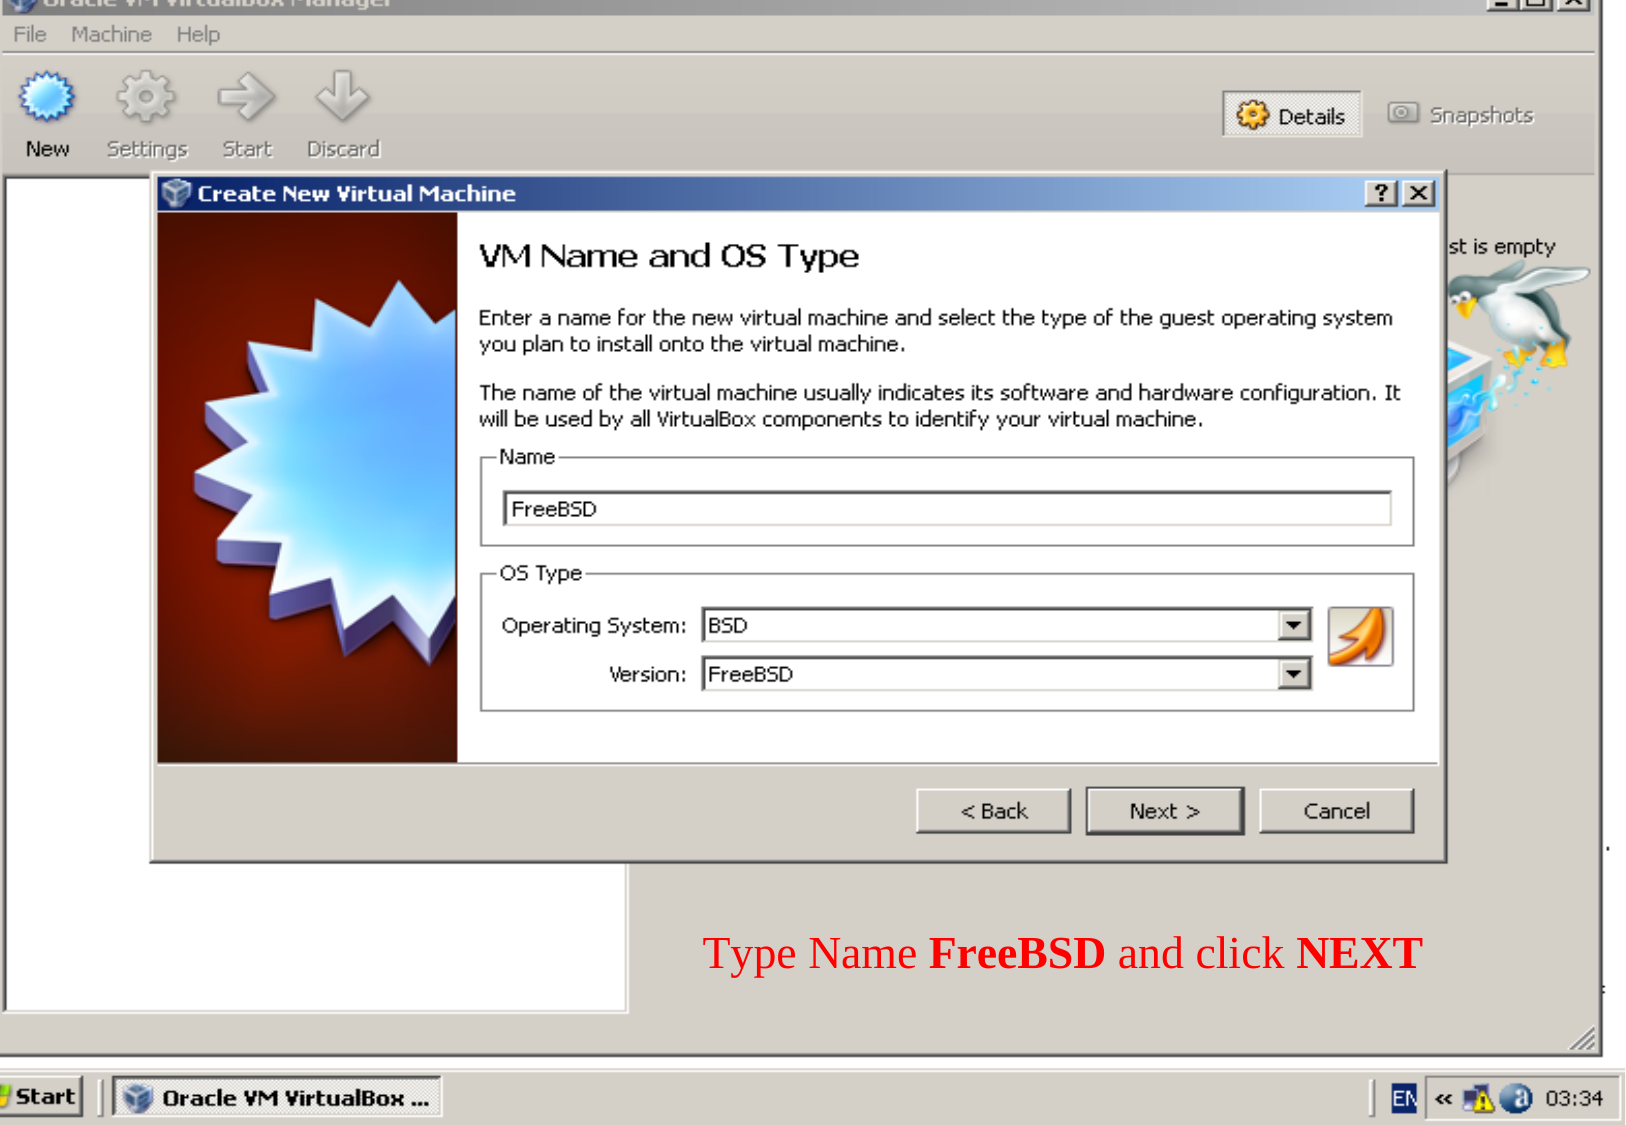

#
Type Name FreeBSD and click NEXT